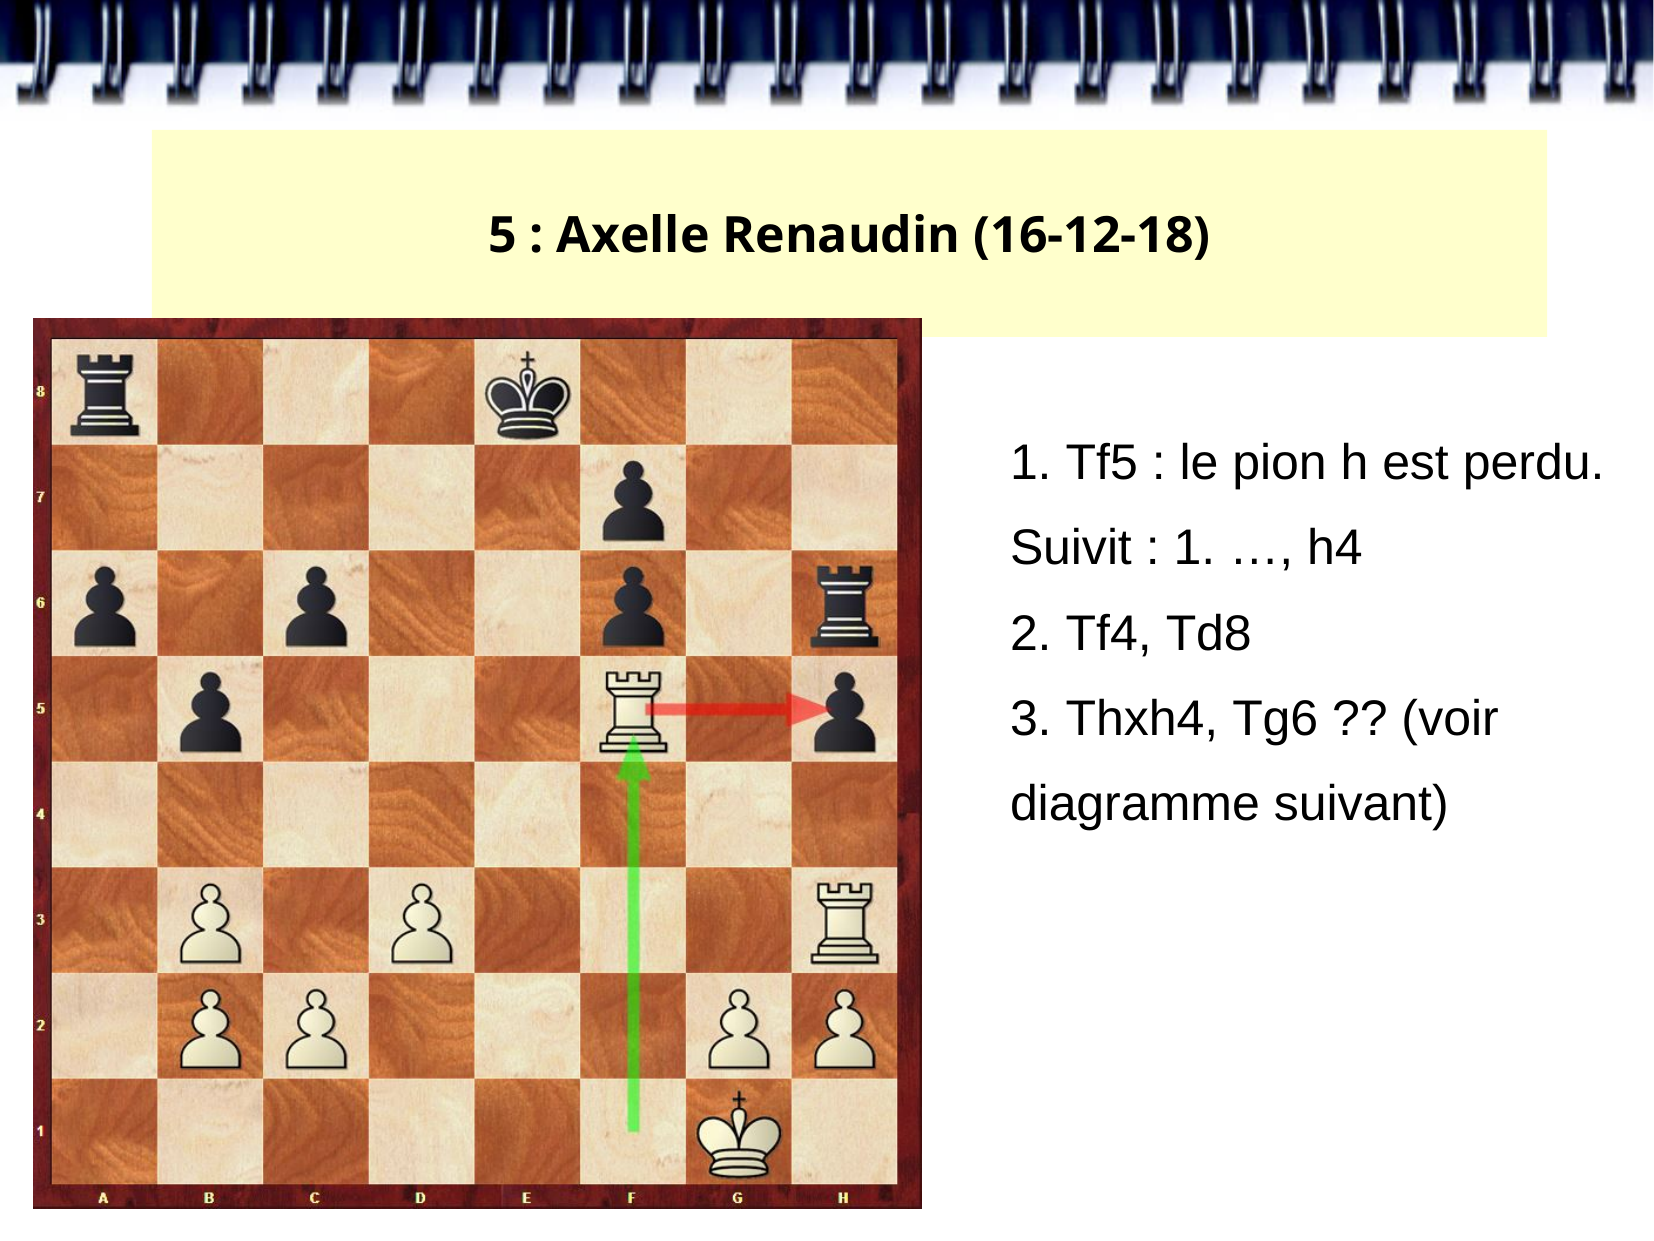

# 5 : Axelle Renaudin (16-12-18)
1. Tf5 : le pion h est perdu.
Suivit : 1. …, h4
2. Tf4, Td8
3. Thxh4, Tg6 ?? (voir
diagramme suivant)